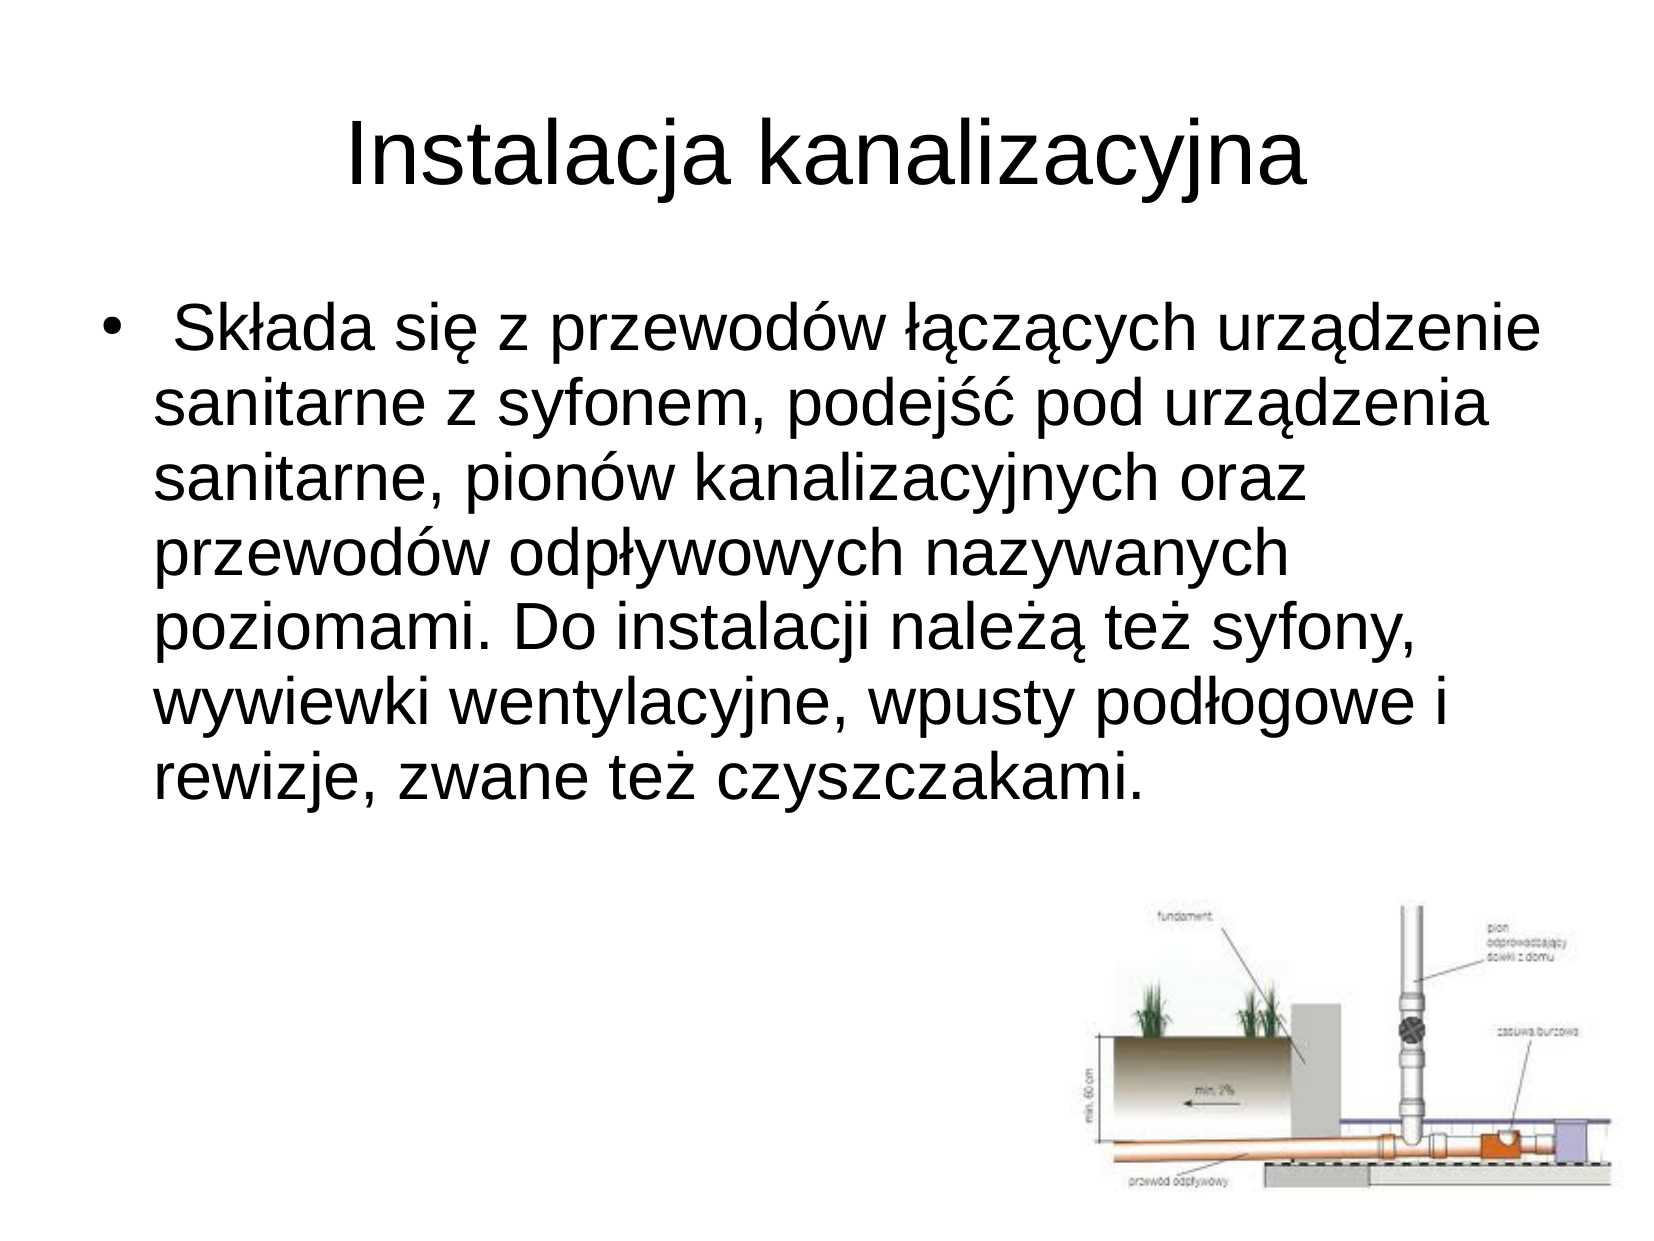

# Instalacja kanalizacyjna
 Składa się z przewodów łączących urządzenie sanitarne z syfonem, podejść pod urządzenia sanitarne, pionów kanalizacyjnych oraz przewodów odpływowych nazywanych poziomami. Do instalacji należą też syfony, wywiewki wentylacyjne, wpusty podłogowe i rewizje, zwane też czyszczakami.